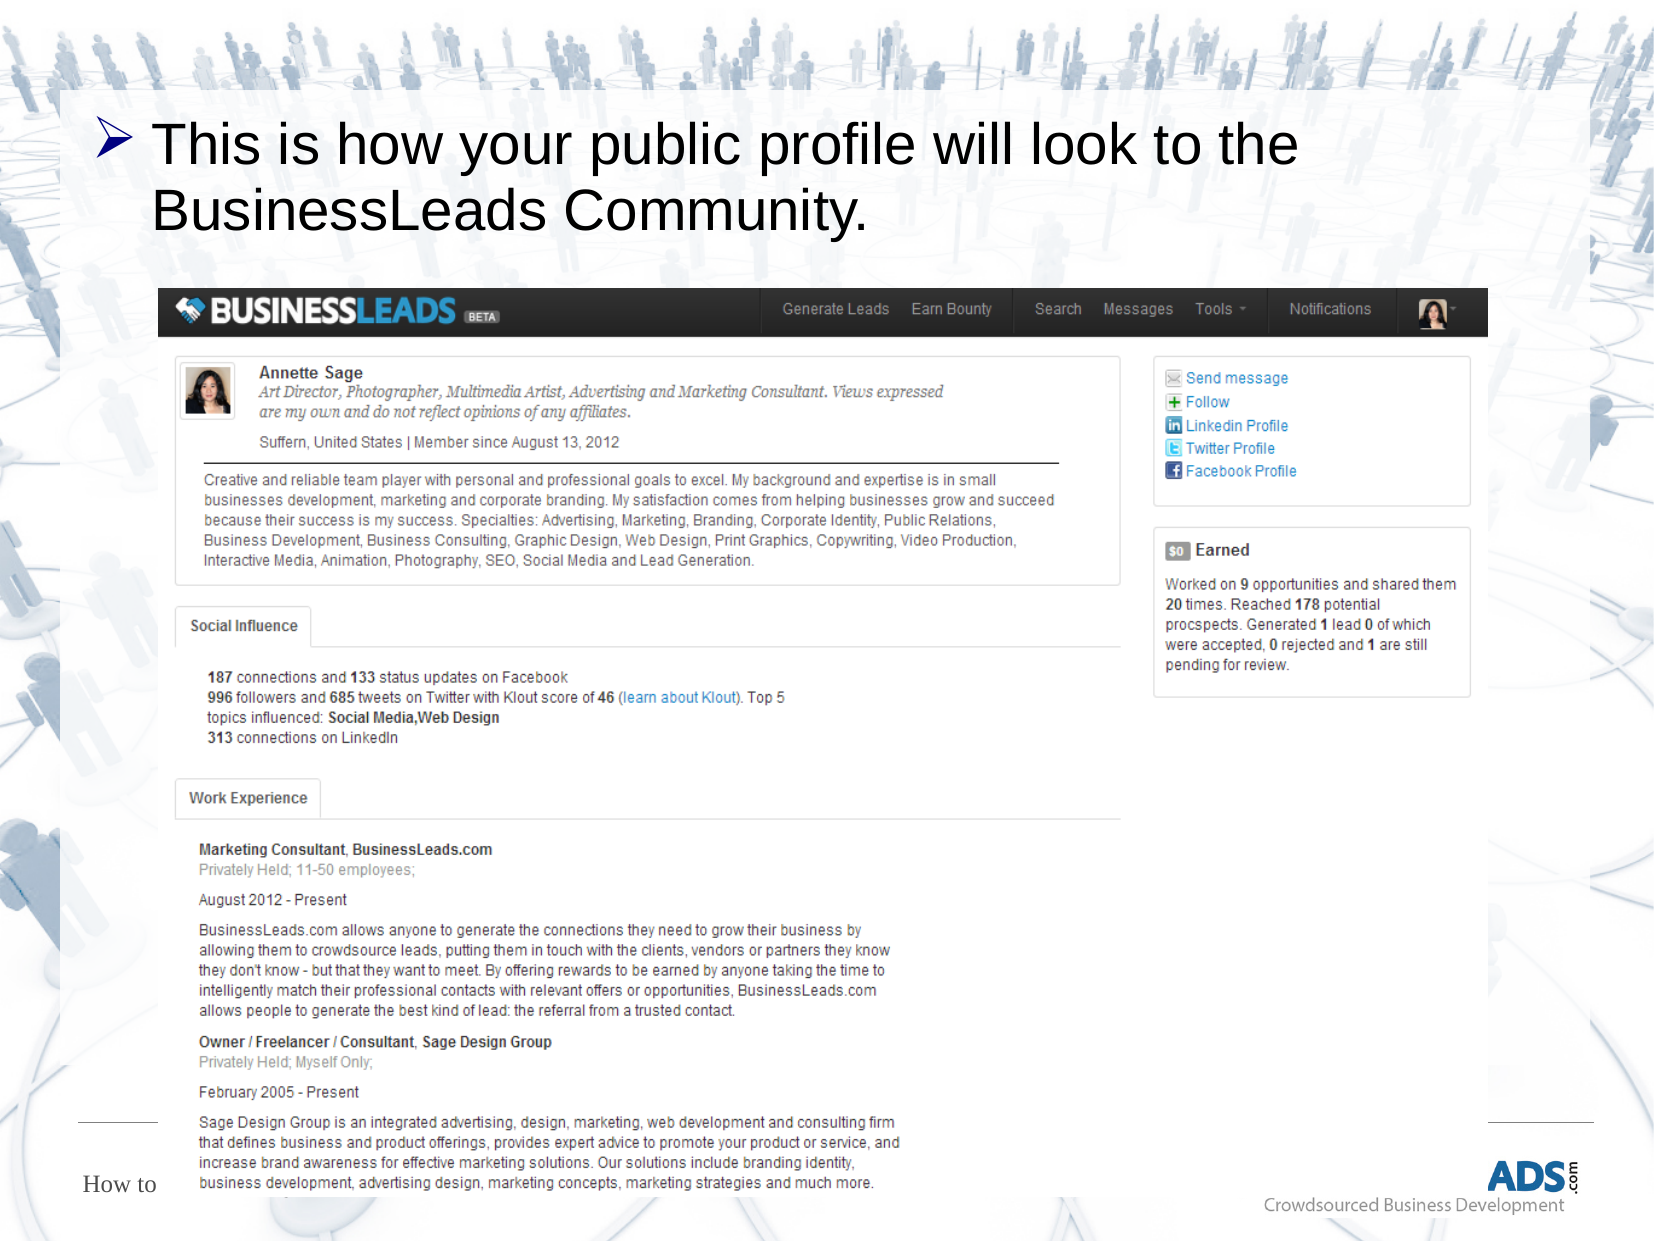

# This is how your public profile will look to the BusinessLeads Community.